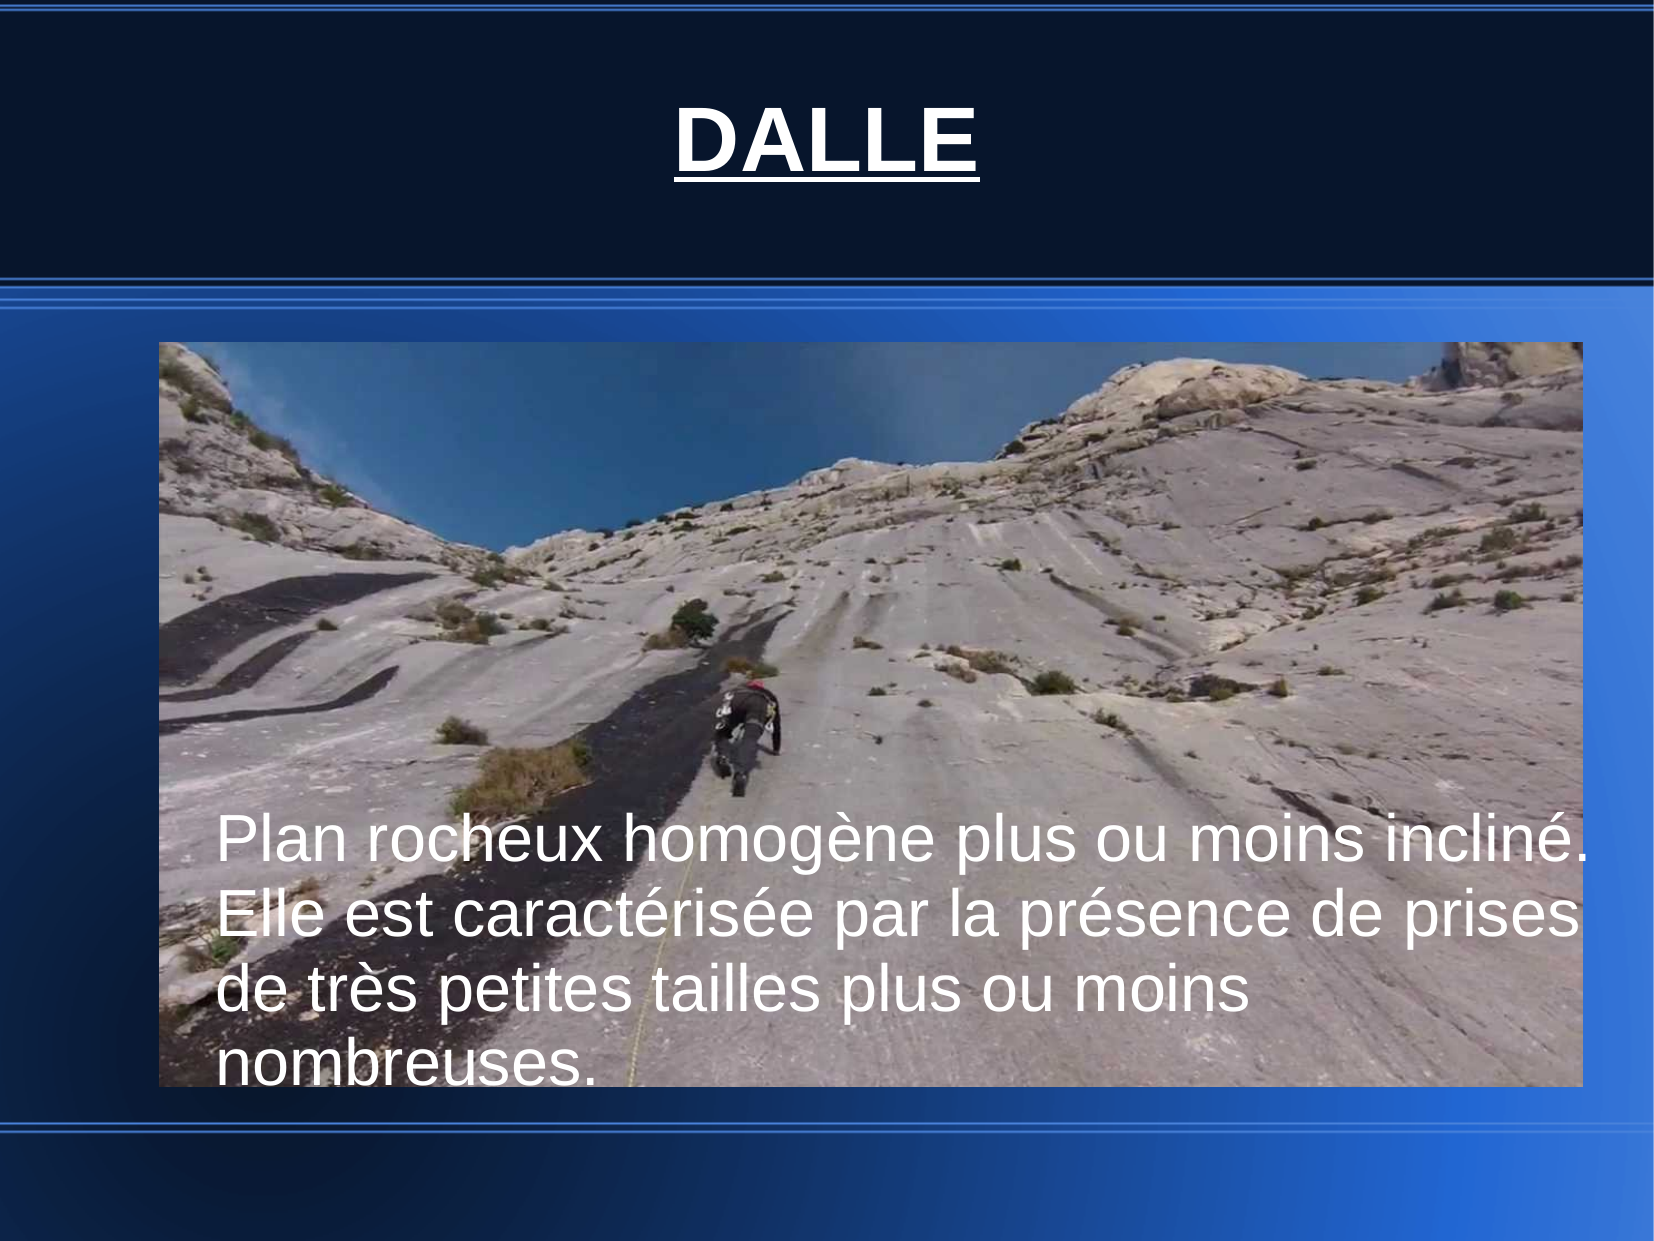

# DALLE
Plan rocheux homogène plus ou moins incliné. Elle est caractérisée par la présence de prises de très petites tailles plus ou moins nombreuses.